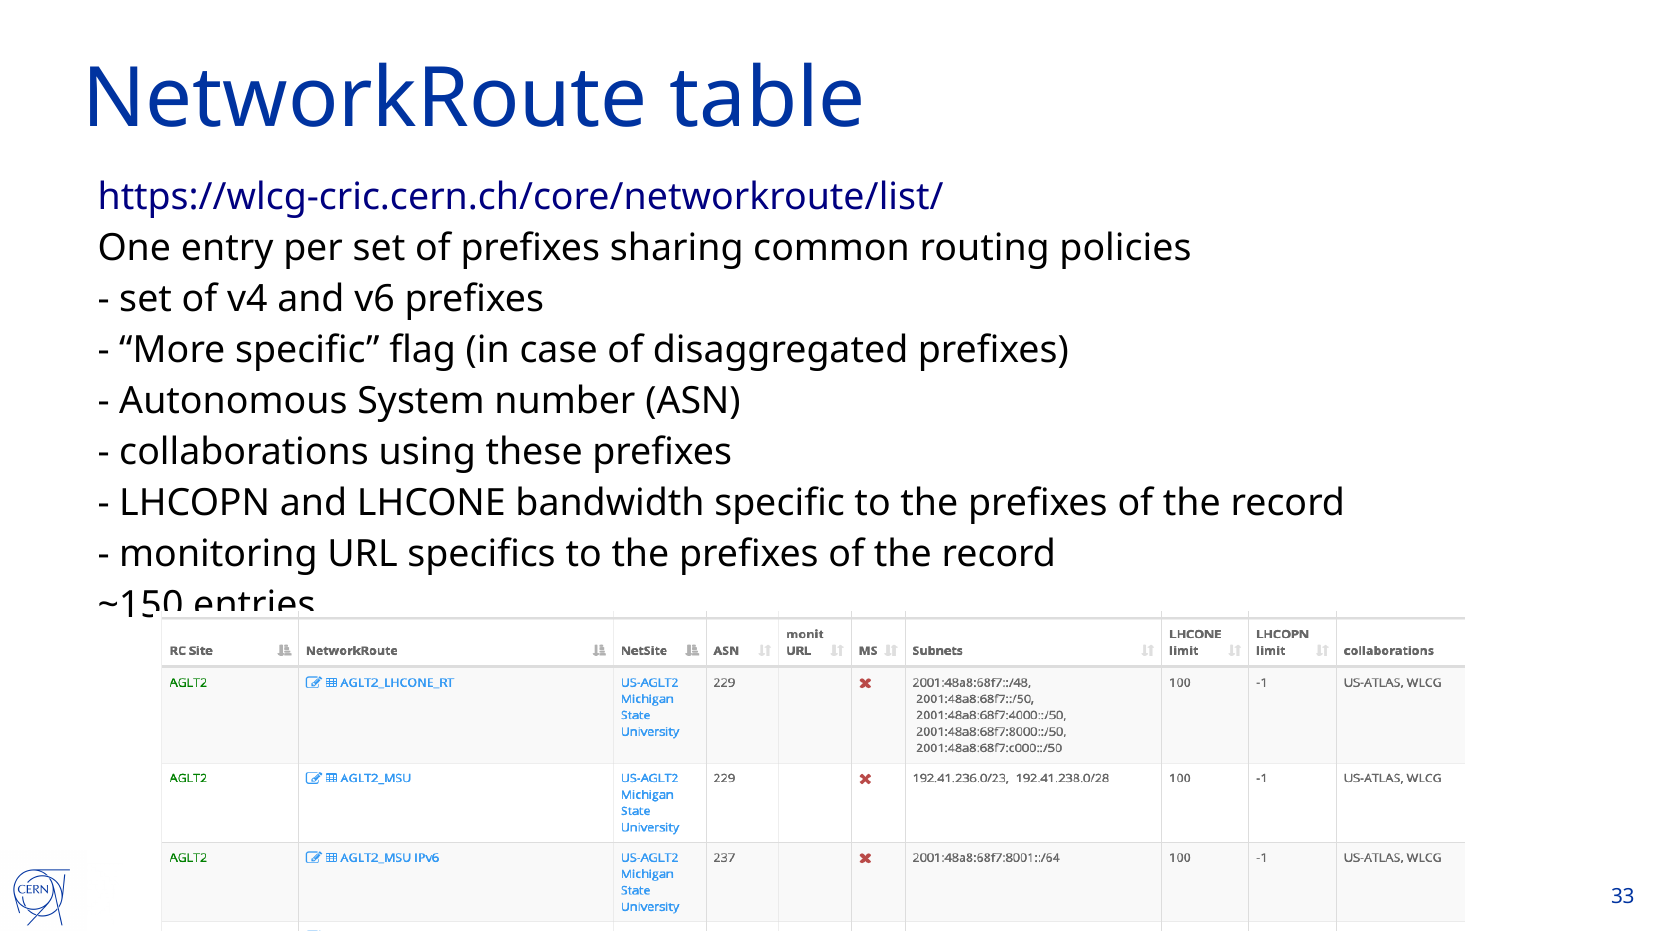

# NetworkRoute table
https://wlcg-cric.cern.ch/core/networkroute/list/
One entry per set of prefixes sharing common routing policies
- set of v4 and v6 prefixes
- “More specific” flag (in case of disaggregated prefixes)
- Autonomous System number (ASN)
- collaborations using these prefixes
- LHCOPN and LHCONE bandwidth specific to the prefixes of the record
- monitoring URL specifics to the prefixes of the record
~150 entries